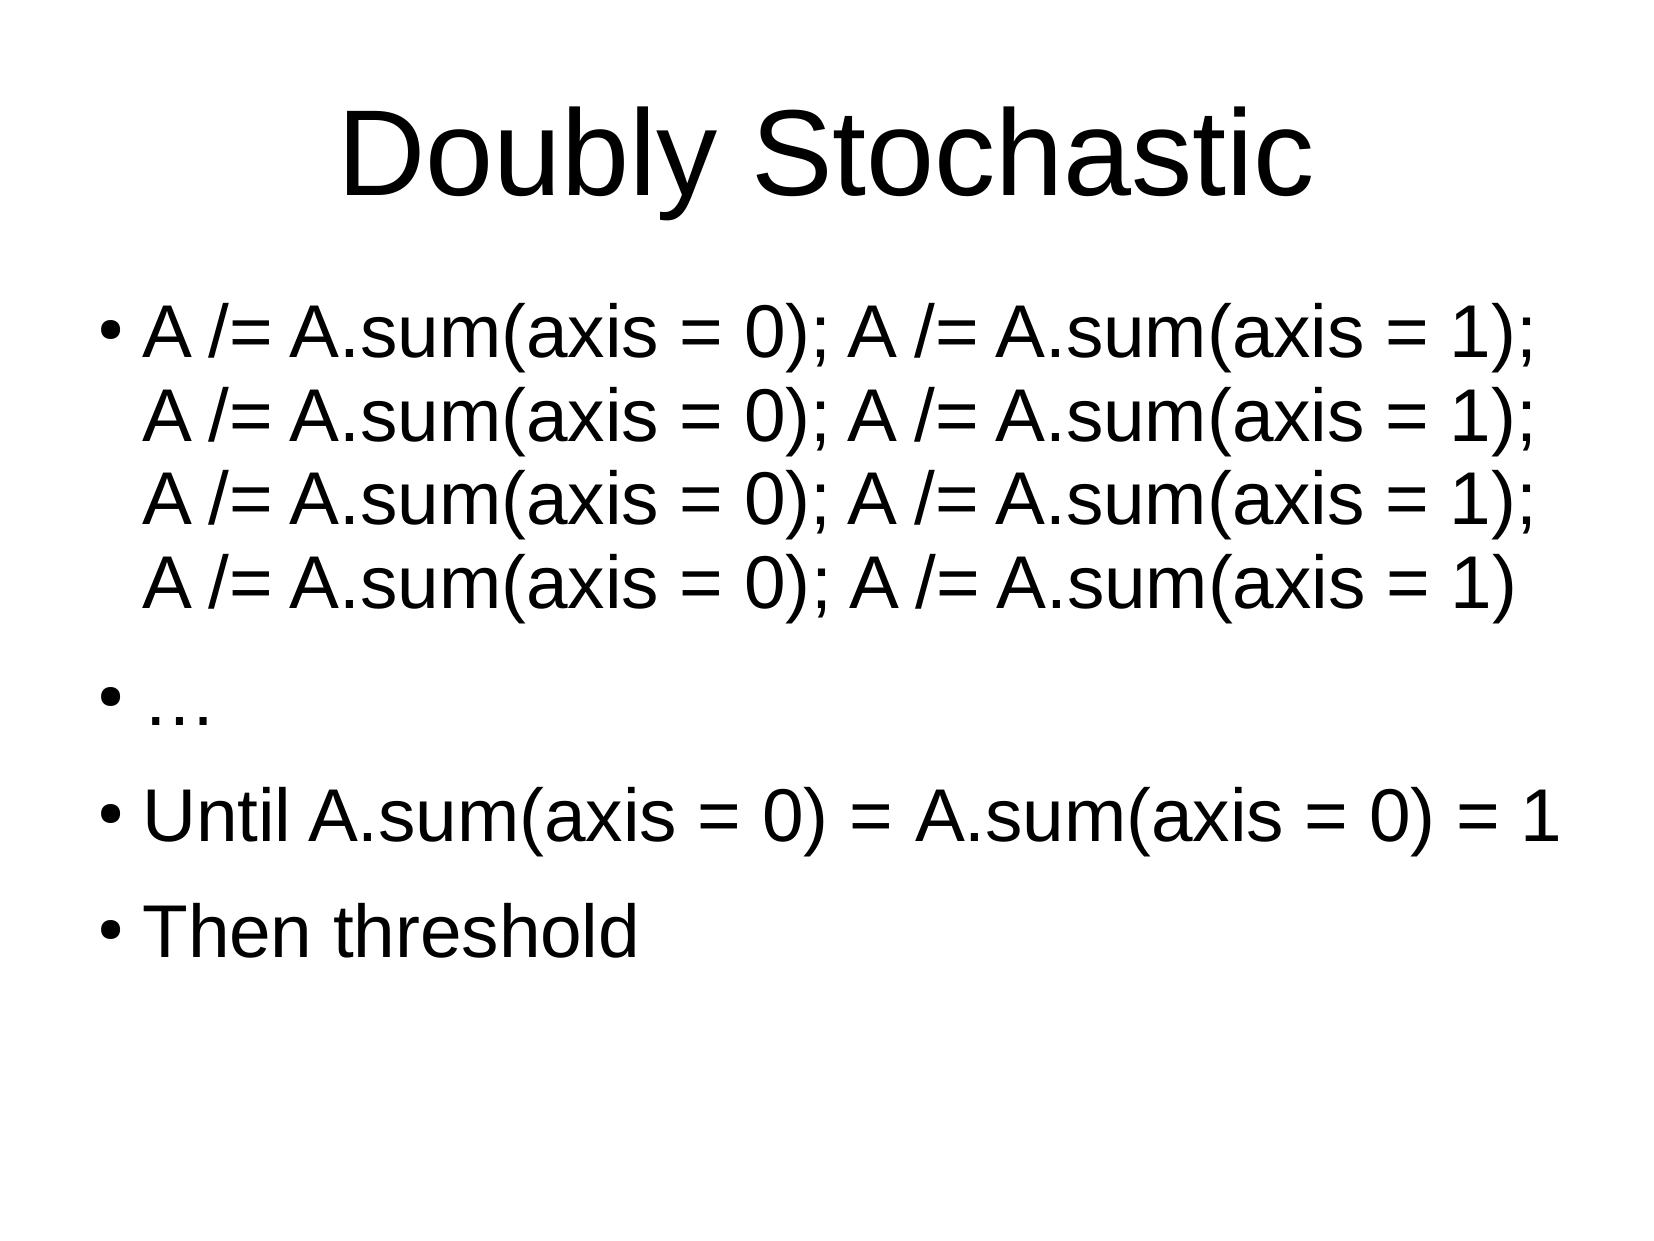

# Doubly Stochastic
A /= A.sum(axis = 0); A /= A.sum(axis = 1); A /= A.sum(axis = 0); A /= A.sum(axis = 1); A /= A.sum(axis = 0); A /= A.sum(axis = 1); A /= A.sum(axis = 0); A /= A.sum(axis = 1)
…
Until A.sum(axis = 0) = A.sum(axis = 0) = 1
Then threshold